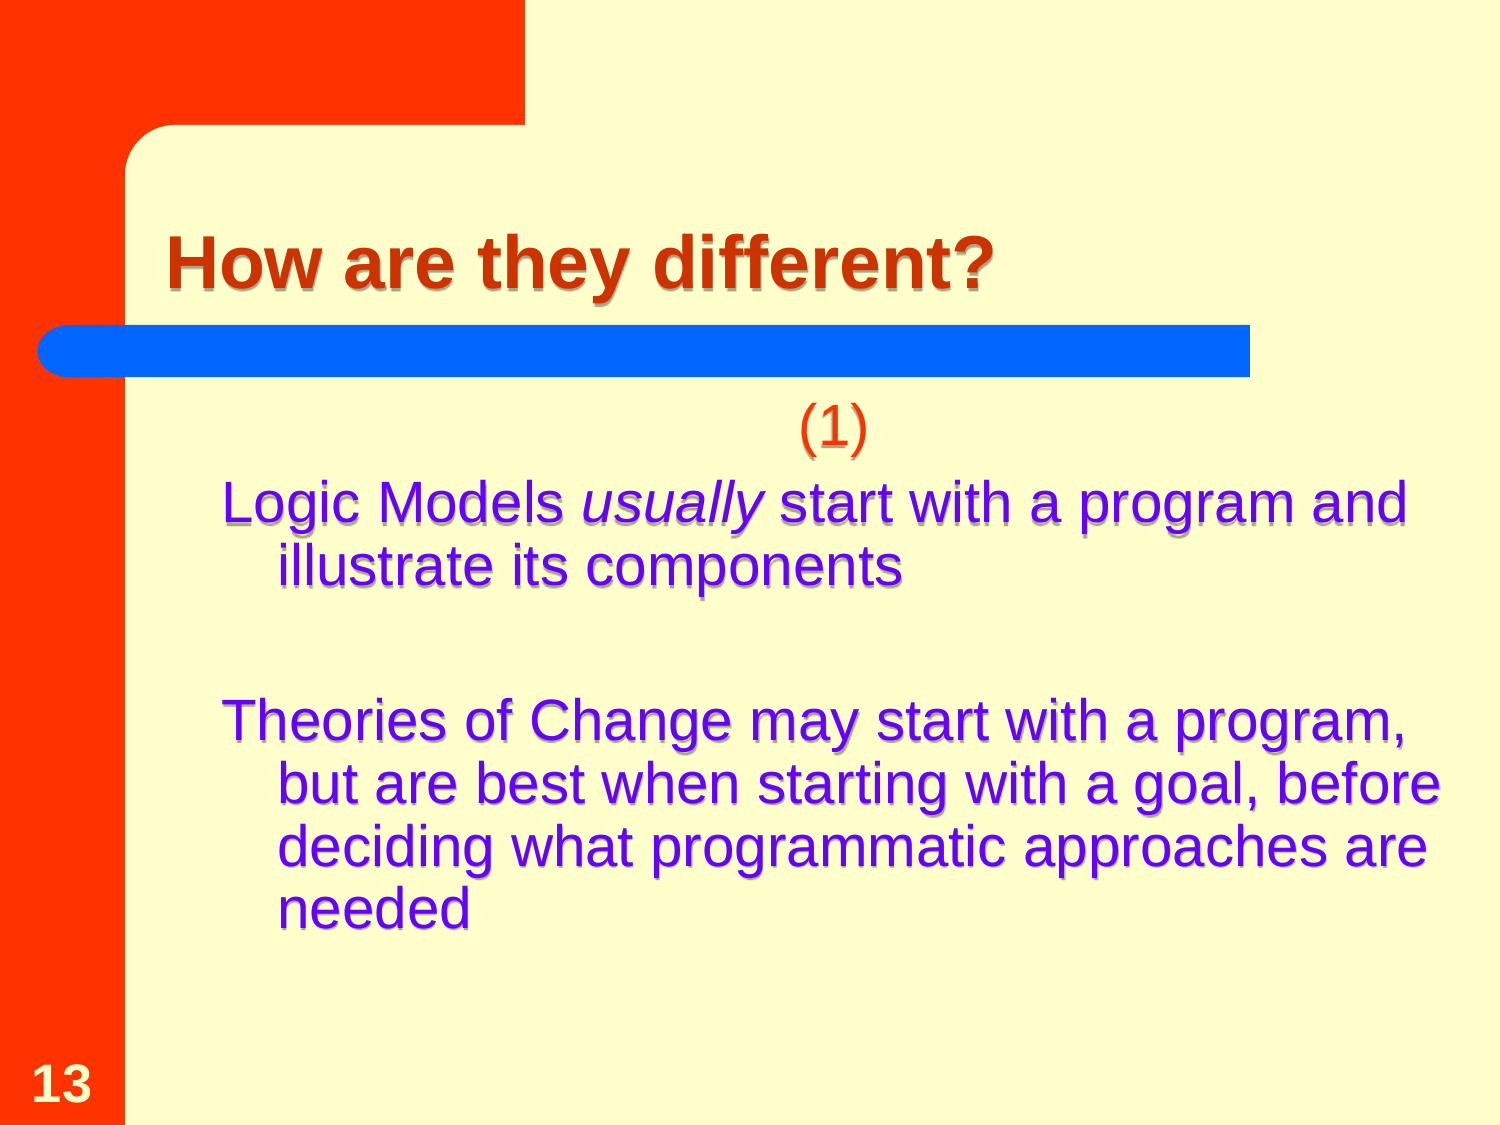

# How are they different?
(1)
Logic Models usually start with a program and illustrate its components
Theories of Change may start with a program, but are best when starting with a goal, before deciding what programmatic approaches are needed